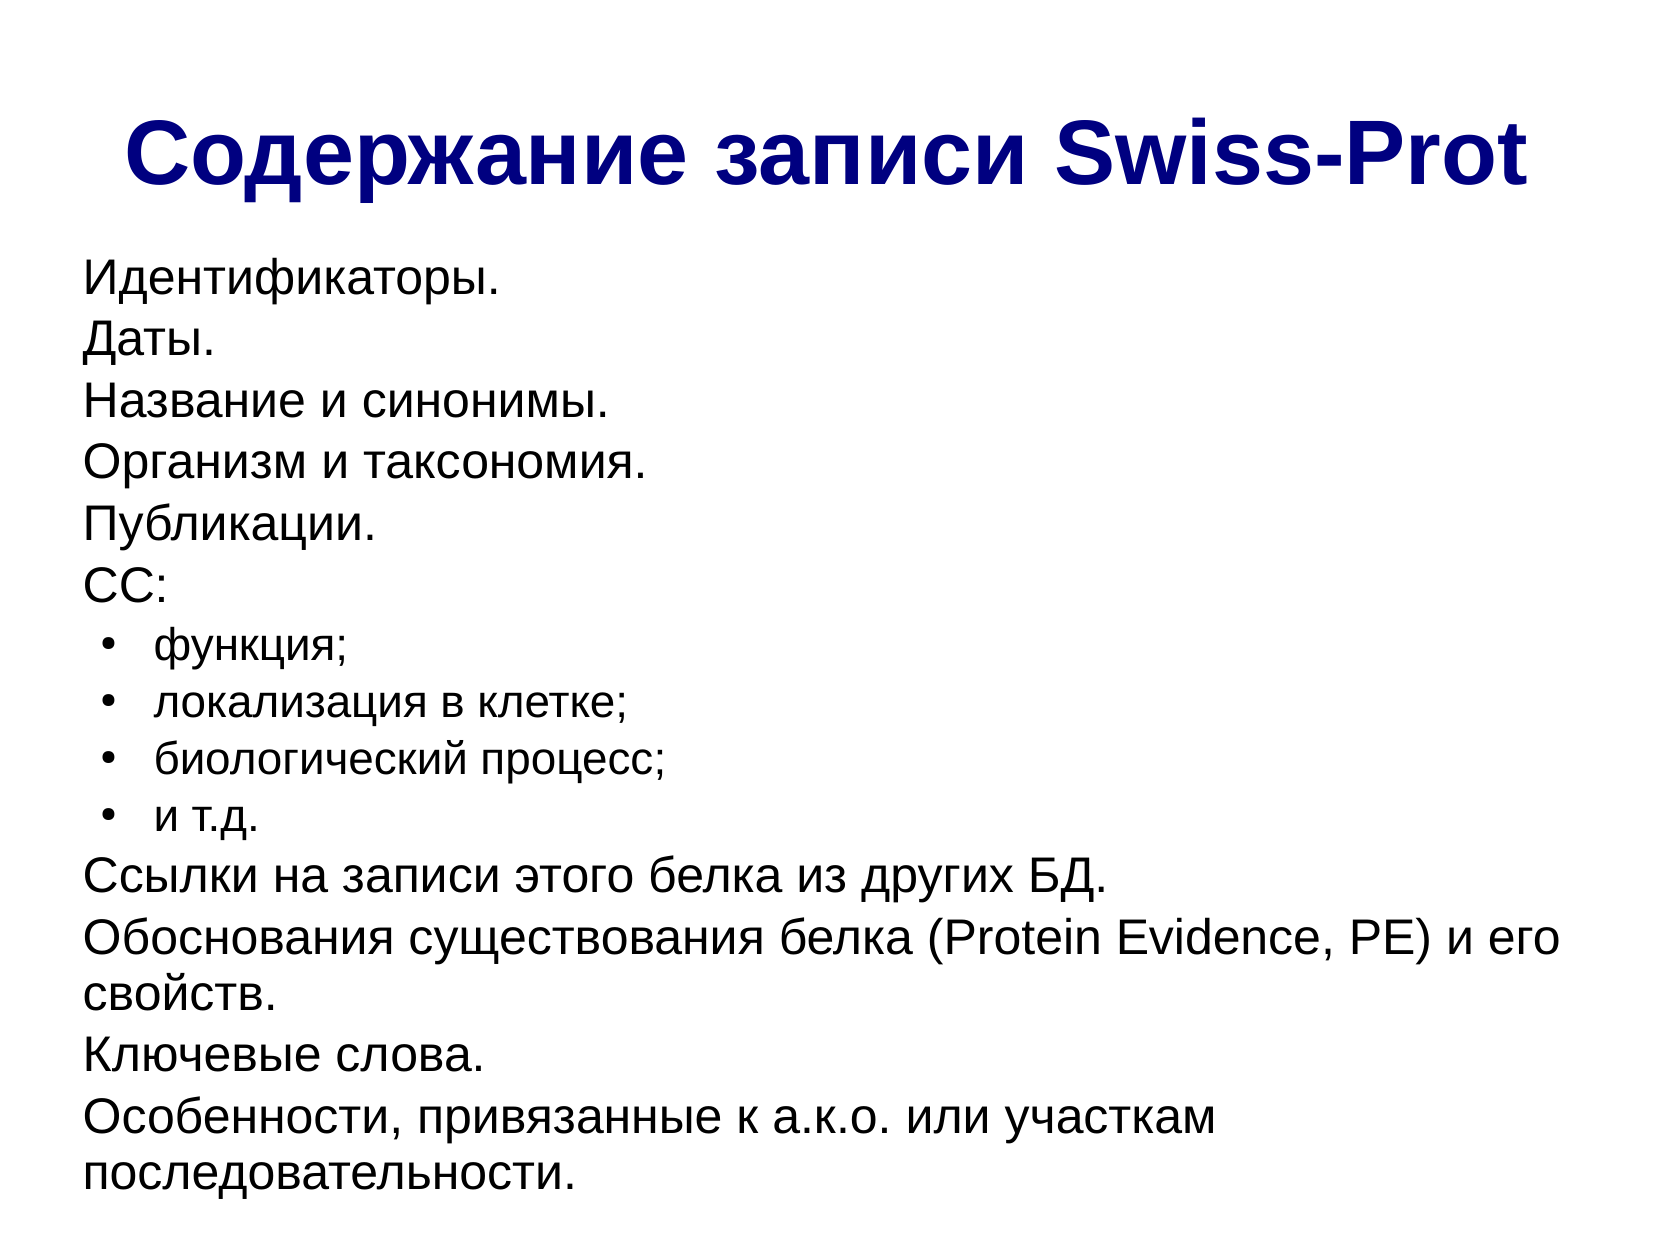

# Содержание записи Swiss-Prot
Идентификаторы.
Даты.
Название и синонимы.
Организм и таксономия.
Публикации.
СС:
функция;
локализация в клетке;
биологический процесс;
и т.д.
Ссылки на записи этого белка из других БД.
Обоснования существования белка (Protein Evidence, PE) и его свойств.
Ключевые слова.
Особенности, привязанные к а.к.о. или участкам последовательности.